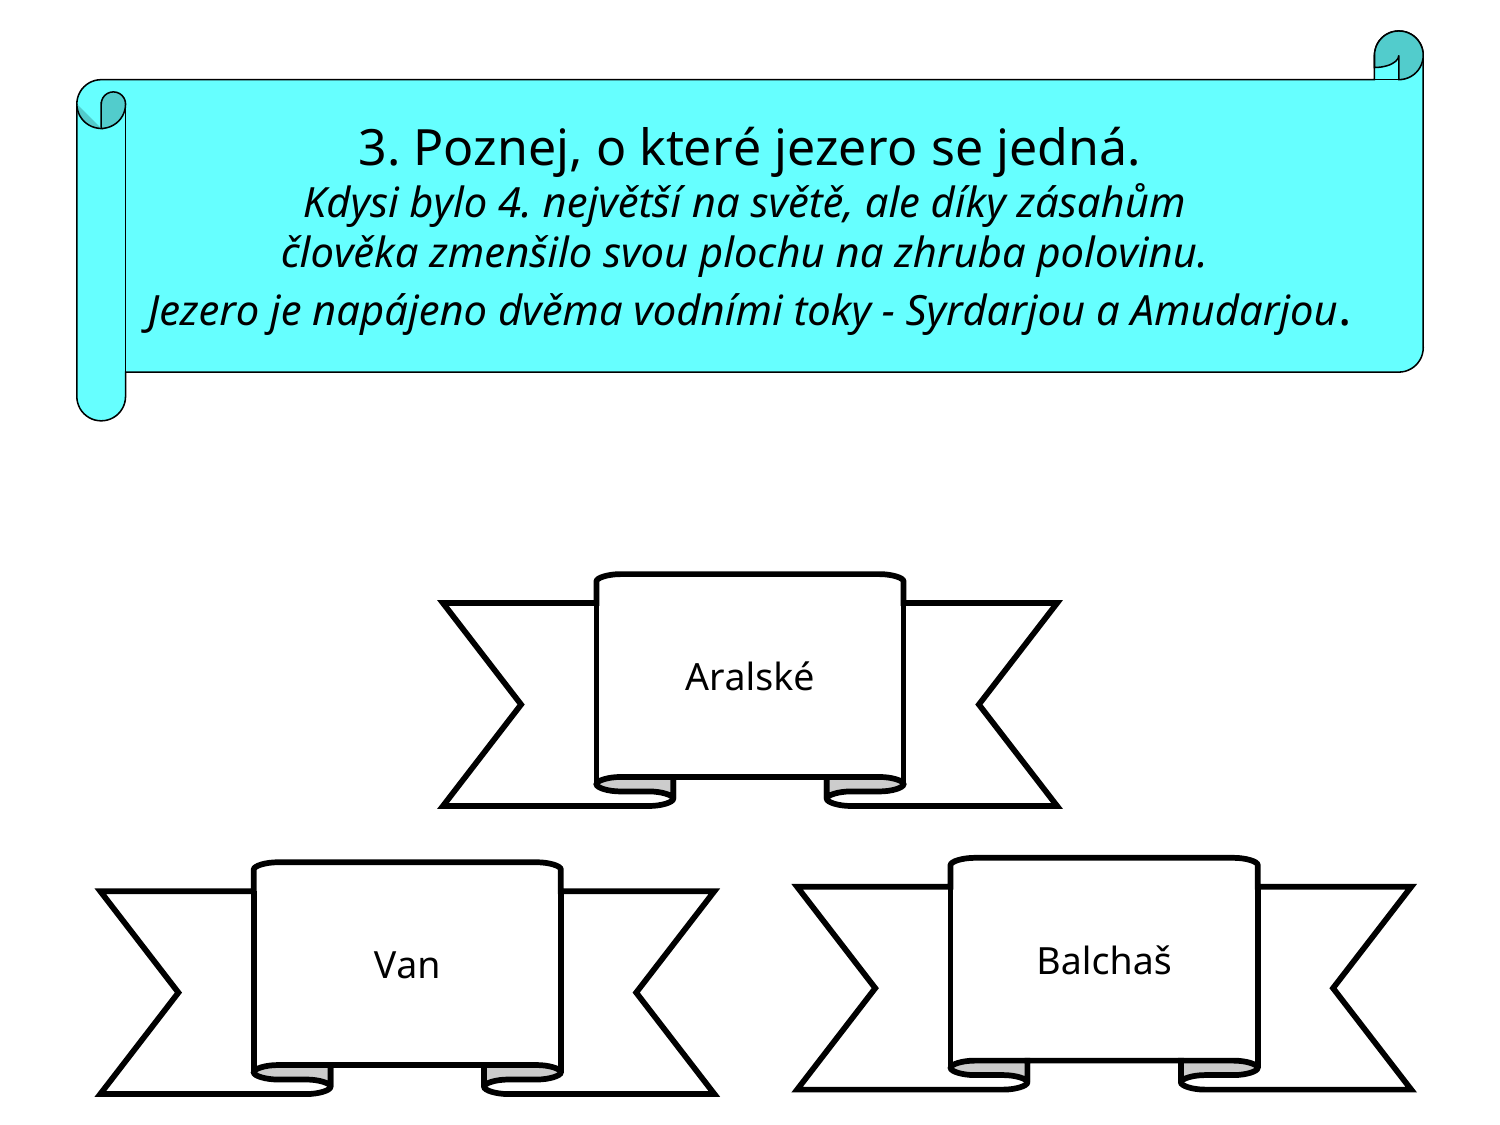

3. Poznej, o které jezero se jedná.
Kdysi bylo 4. největší na světě, ale díky zásahům
člověka zmenšilo svou plochu na zhruba polovinu.
Jezero je napájeno dvěma vodními toky - Syrdarjou a Amudarjou.
Aralské
Balchaš
Van